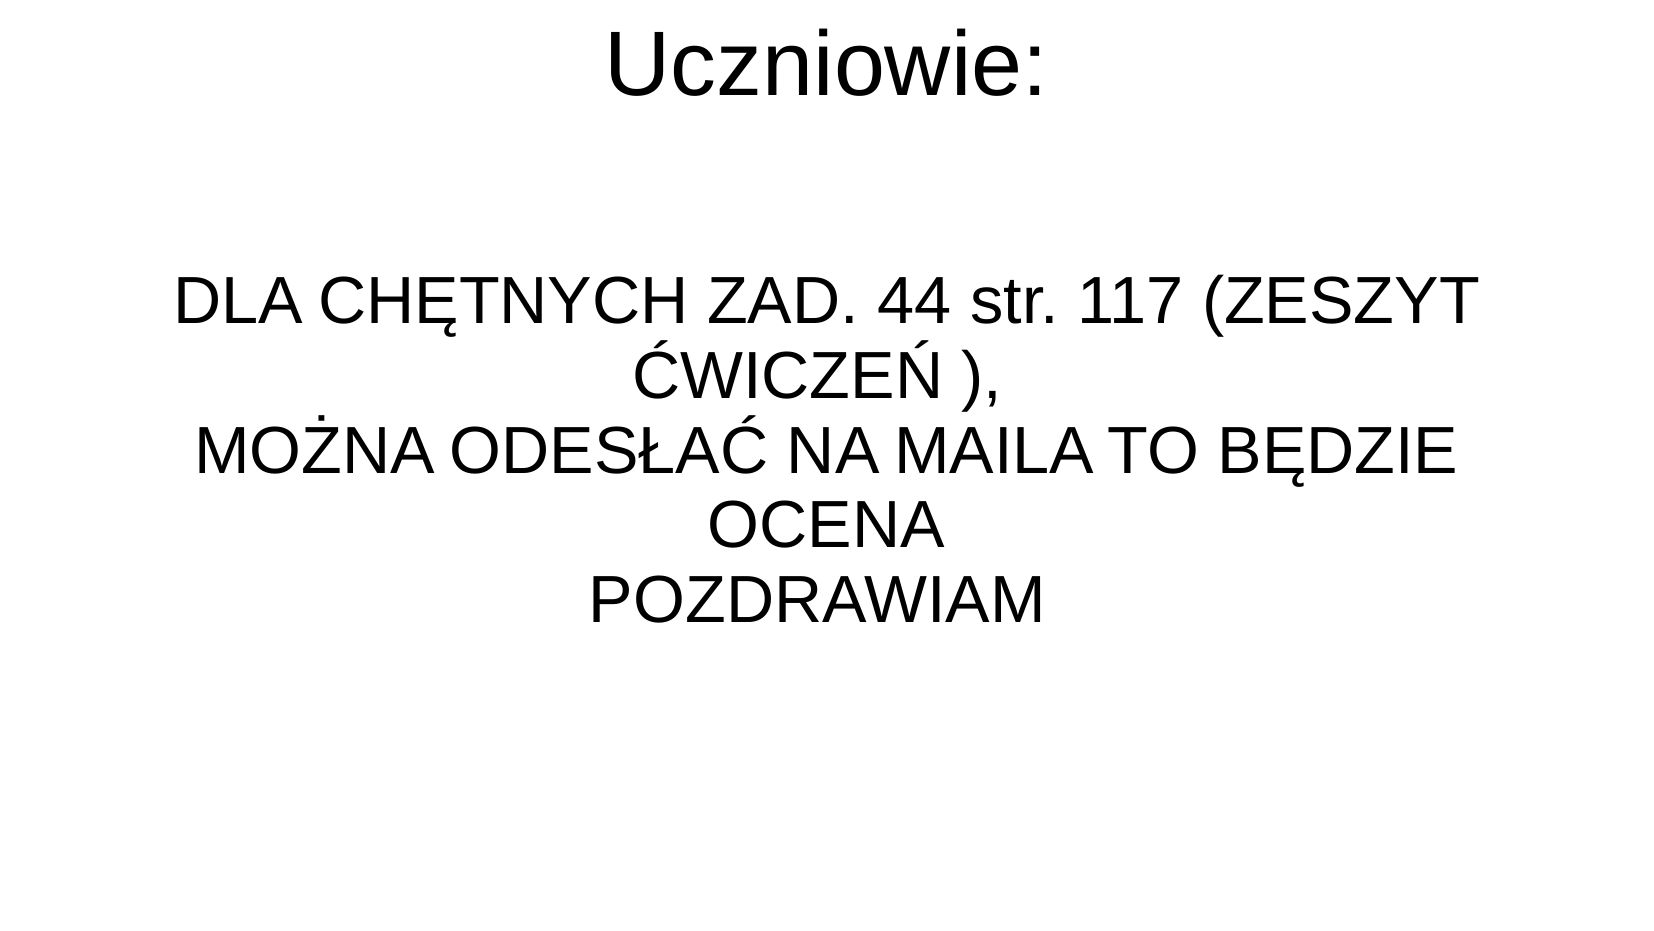

DLA CHĘTNYCH ZAD. 44 str. 117 (ZESZYT ĆWICZEŃ ),
MOŻNA ODESŁAĆ NA MAILA TO BĘDZIE OCENA
POZDRAWIAM
# Uczniowie: